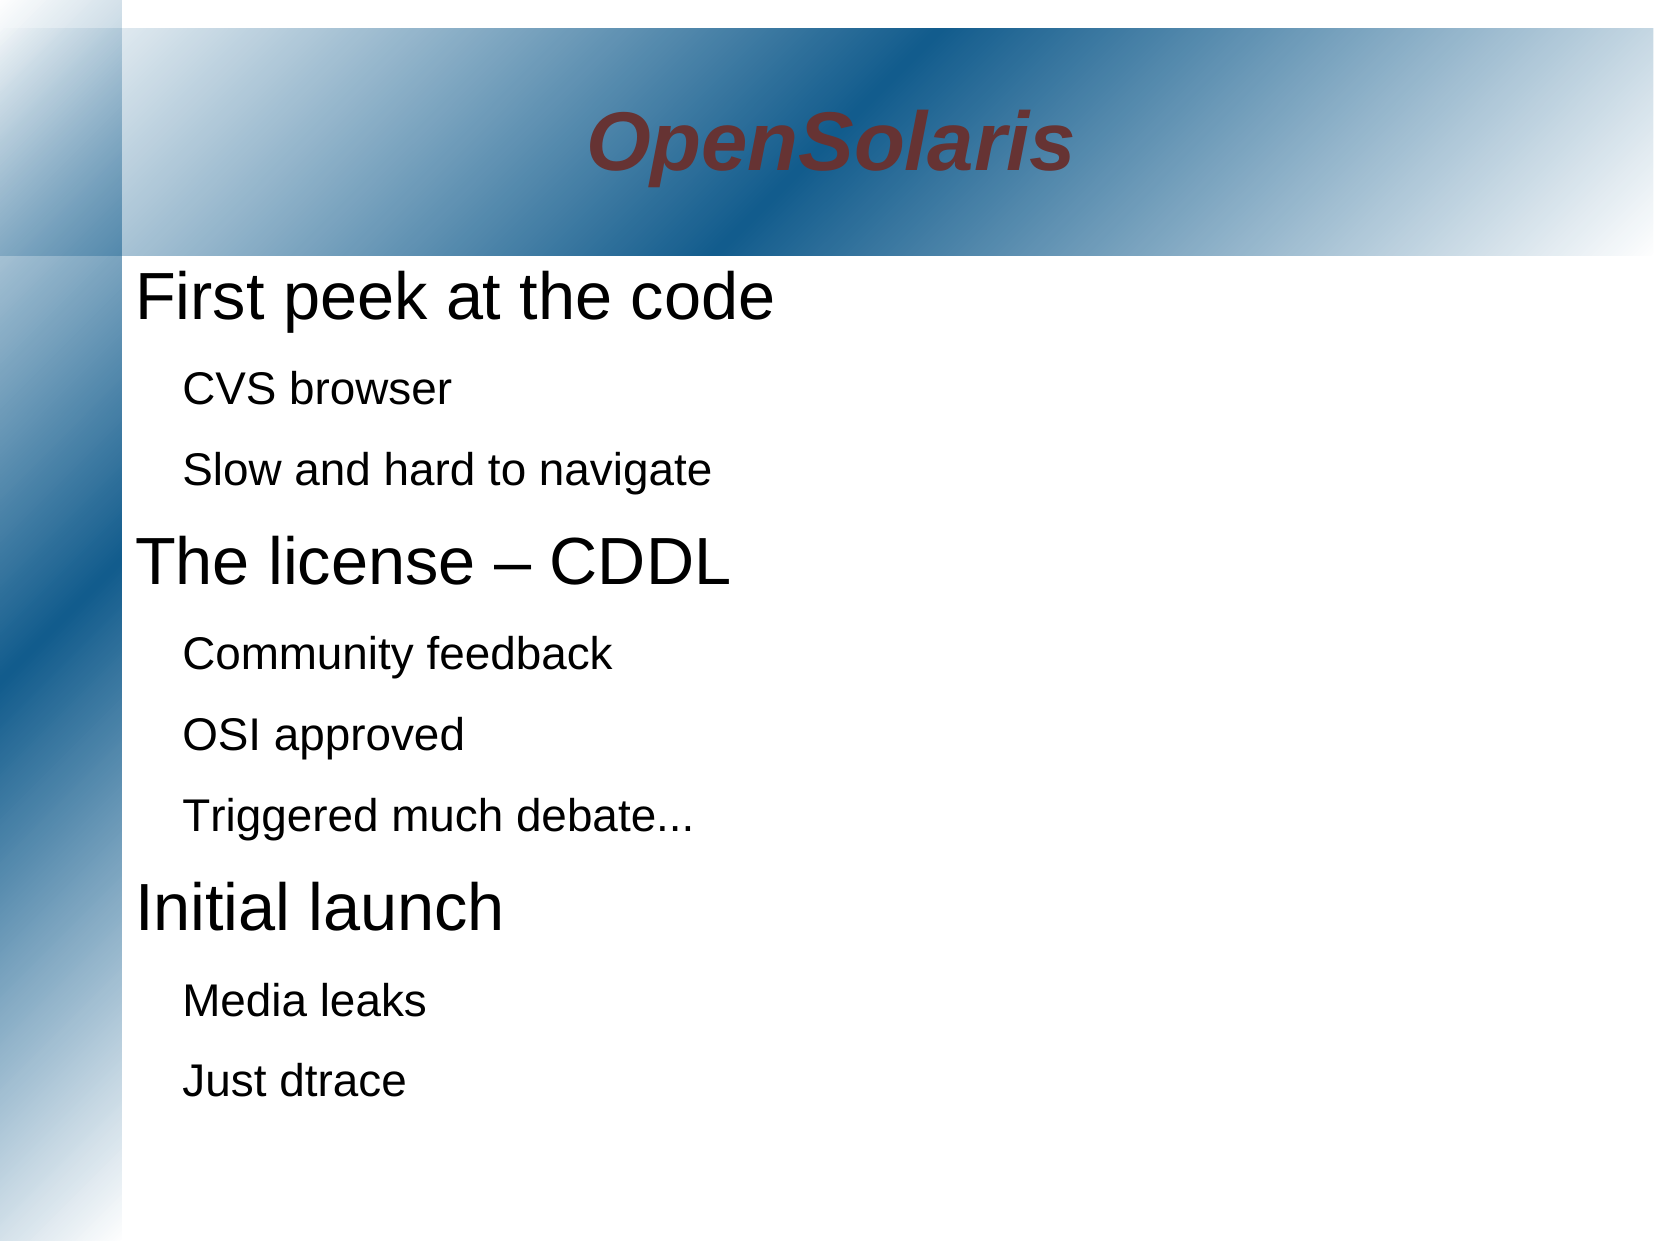

# OpenSolaris
First peek at the code
CVS browser
Slow and hard to navigate
The license – CDDL
Community feedback
OSI approved
Triggered much debate...
Initial launch
Media leaks
Just dtrace